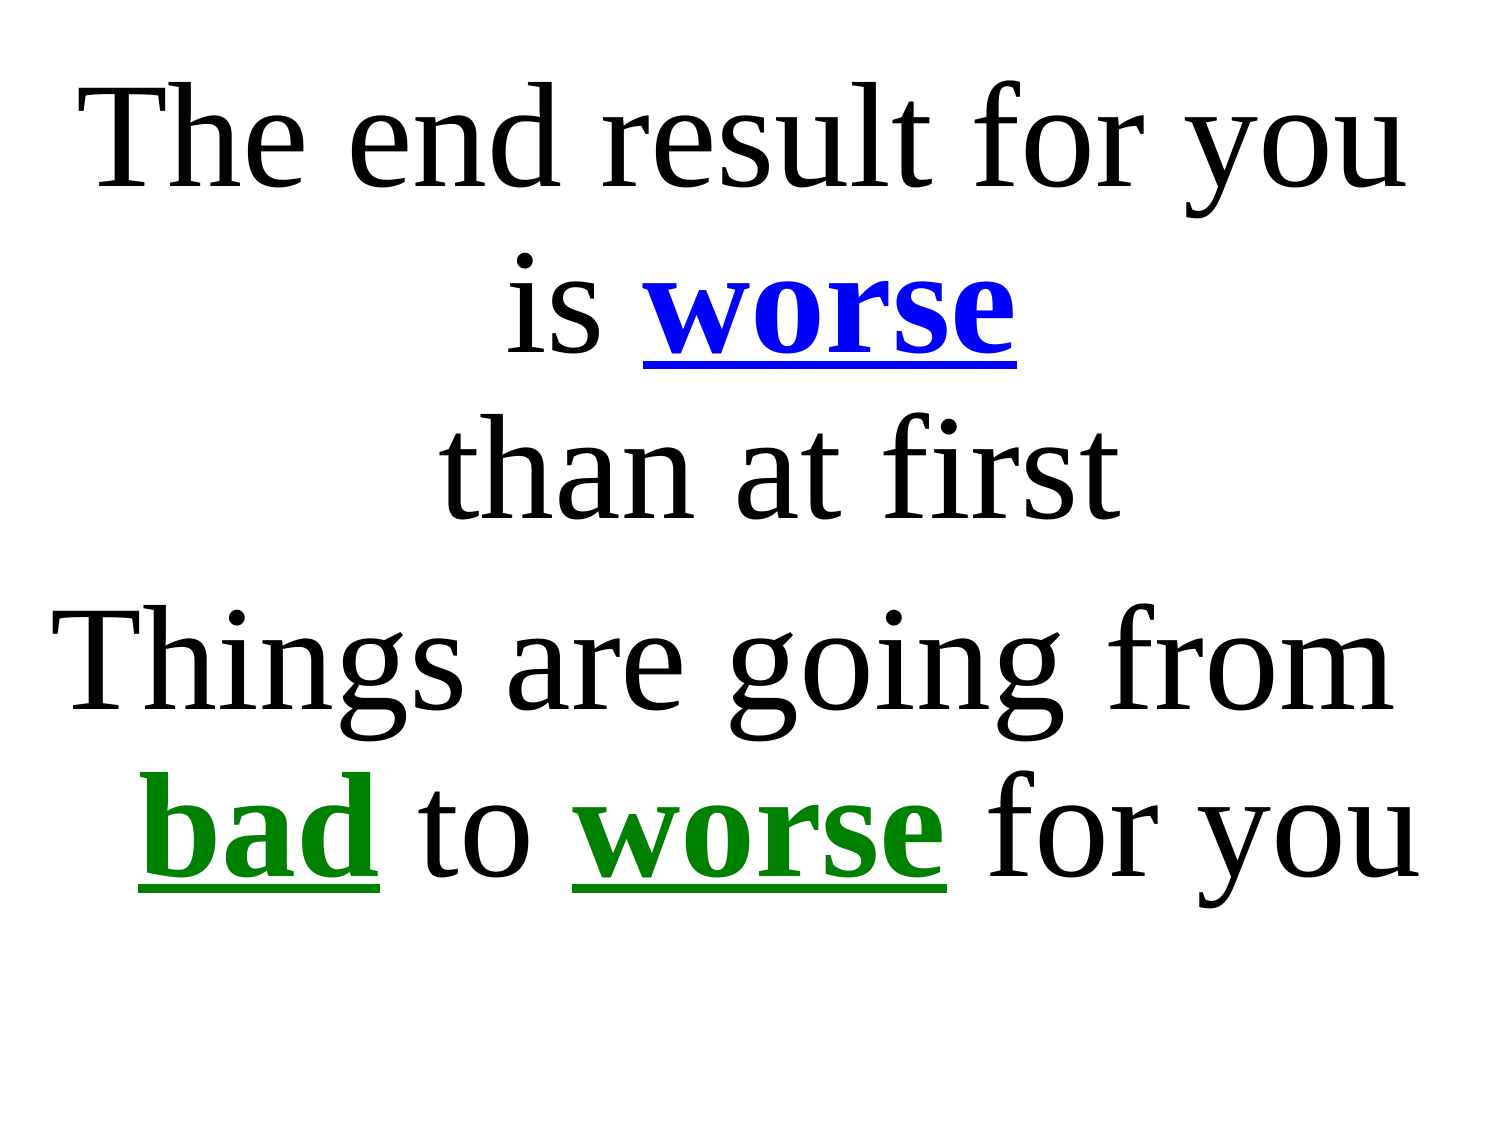

The end result for you is worse
than at first
Things are going from
bad to worse for you